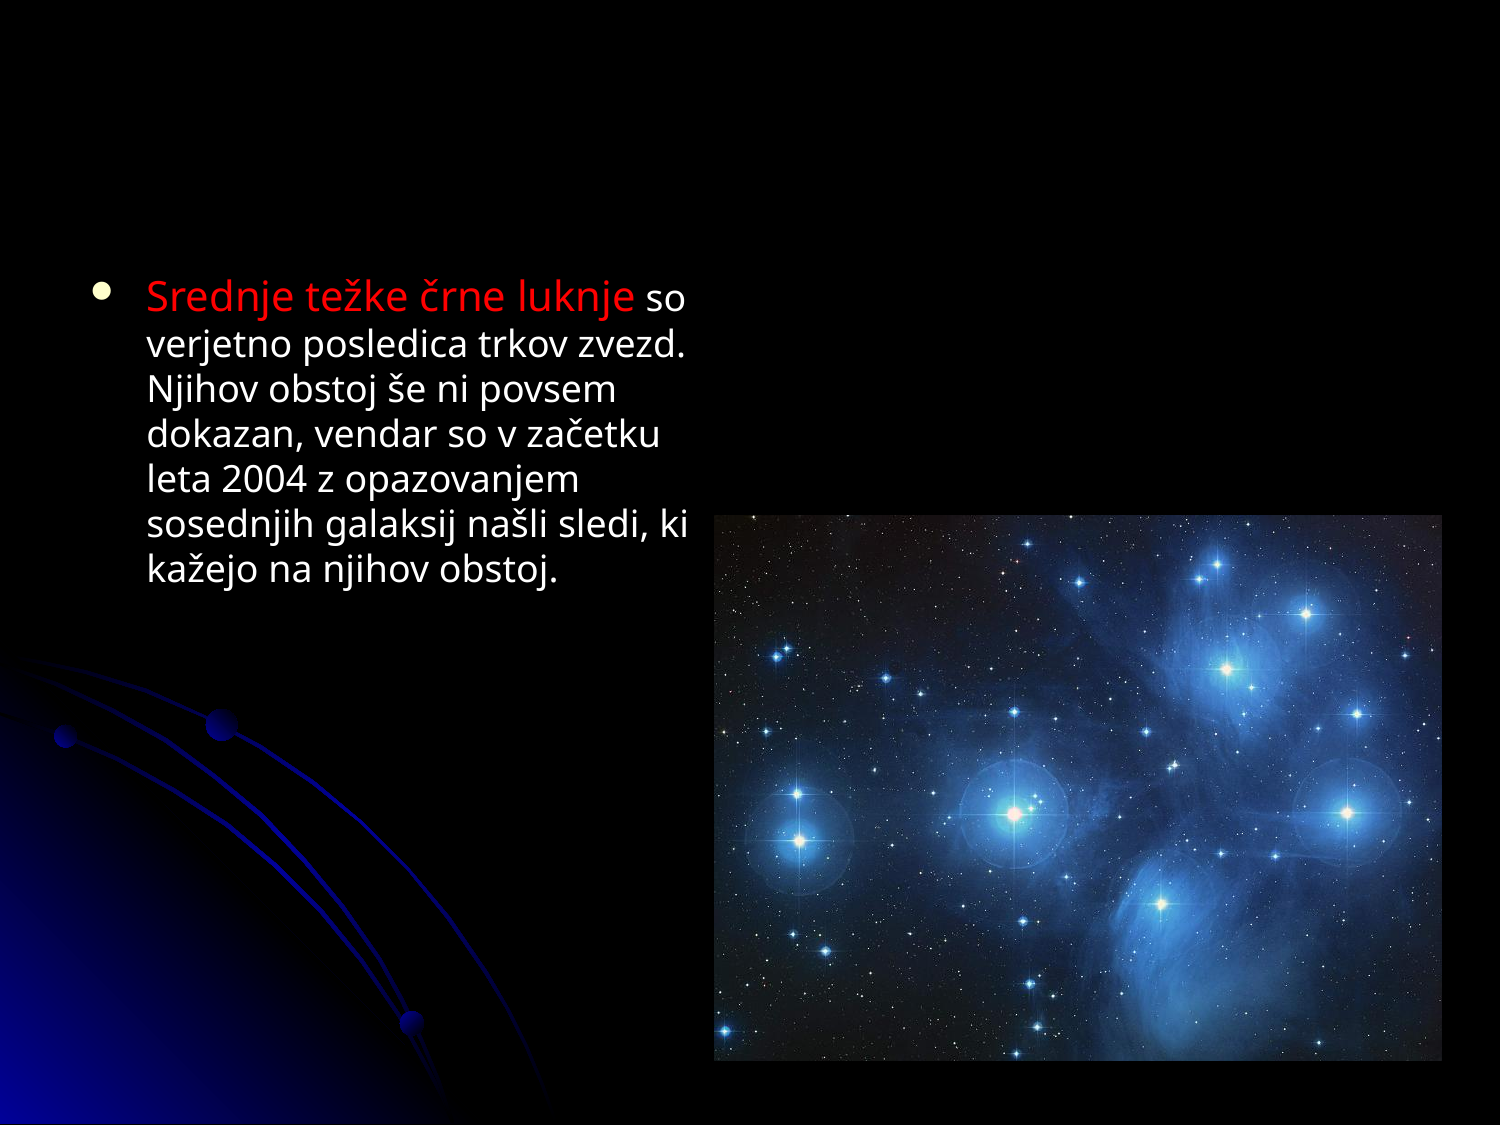

# Srednje težke črne luknje so verjetno posledica trkov zvezd. Njihov obstoj še ni povsem dokazan, vendar so v začetku leta 2004 z opazovanjem sosednjih galaksij našli sledi, ki kažejo na njihov obstoj.